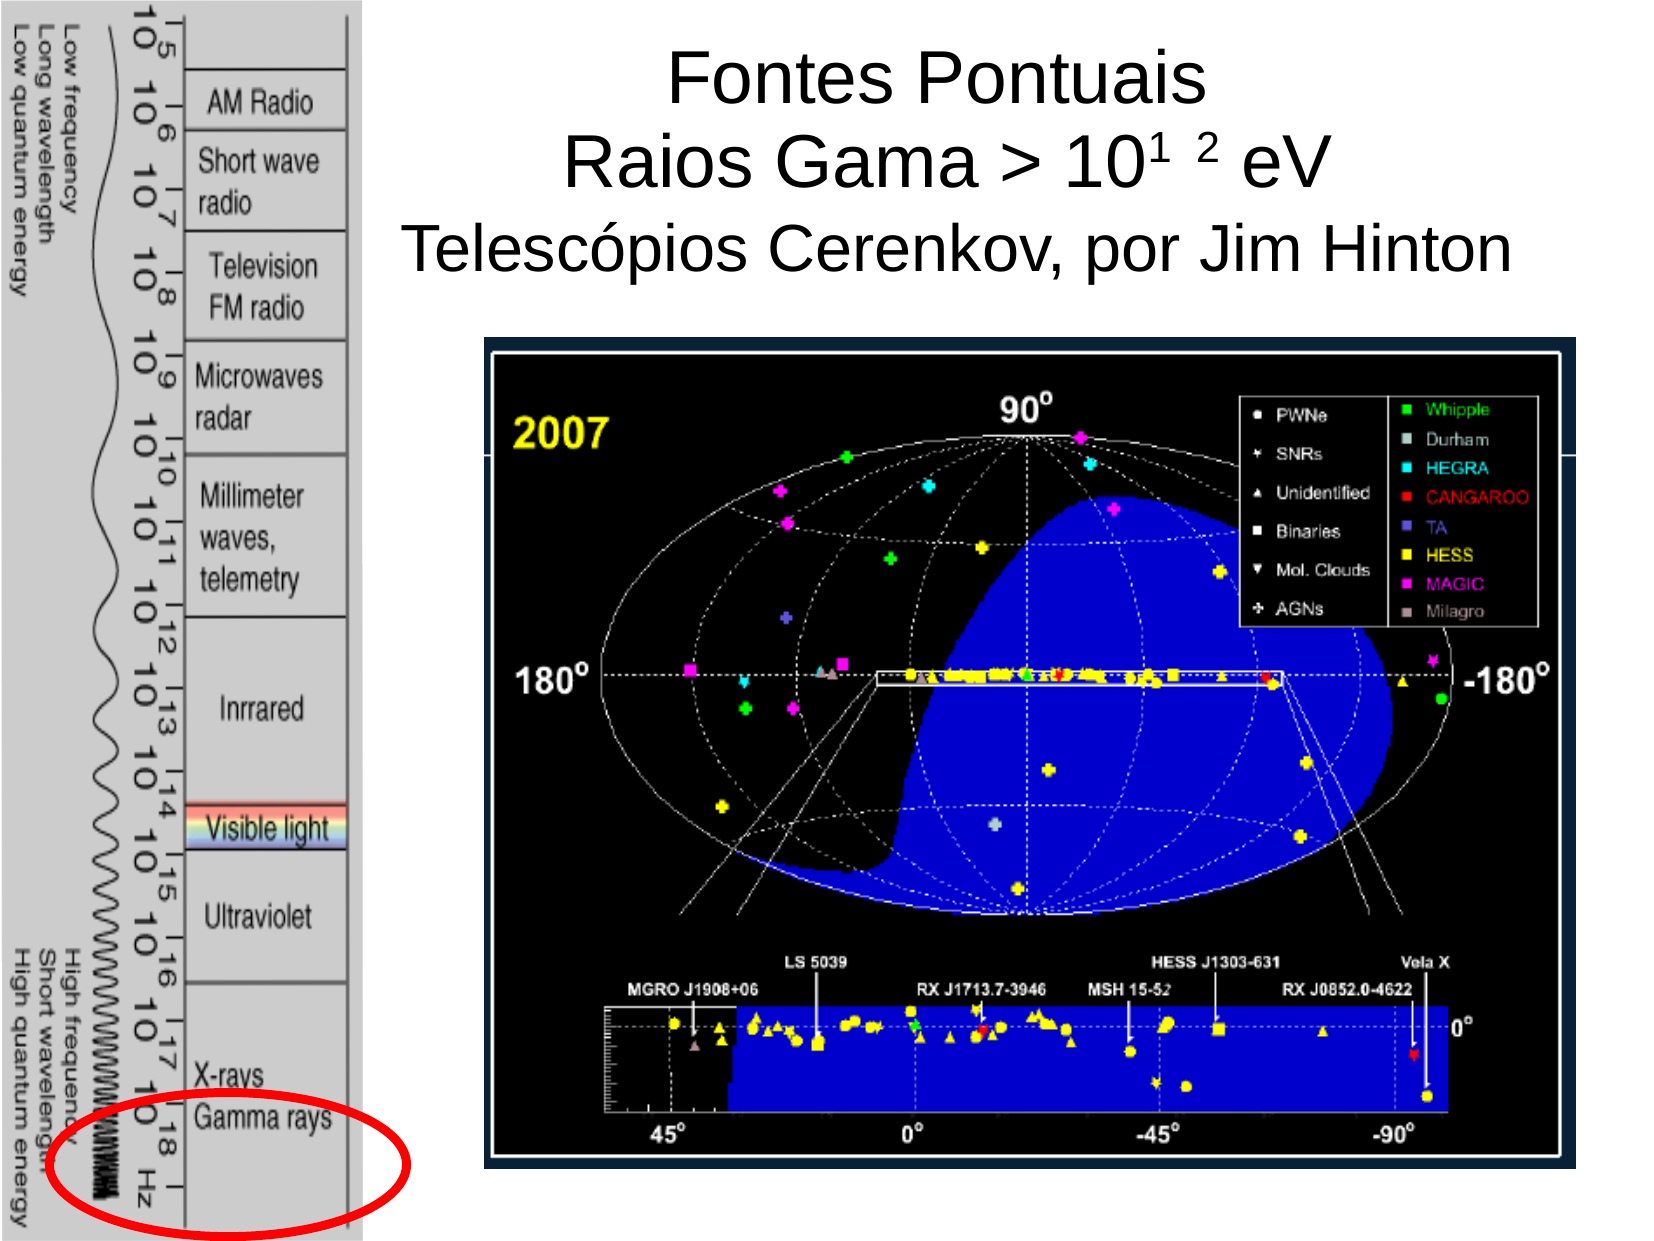

# Fontes Pontuais Raios Gama > 101 2 eV Telescópios Cerenkov, por Jim Hinton